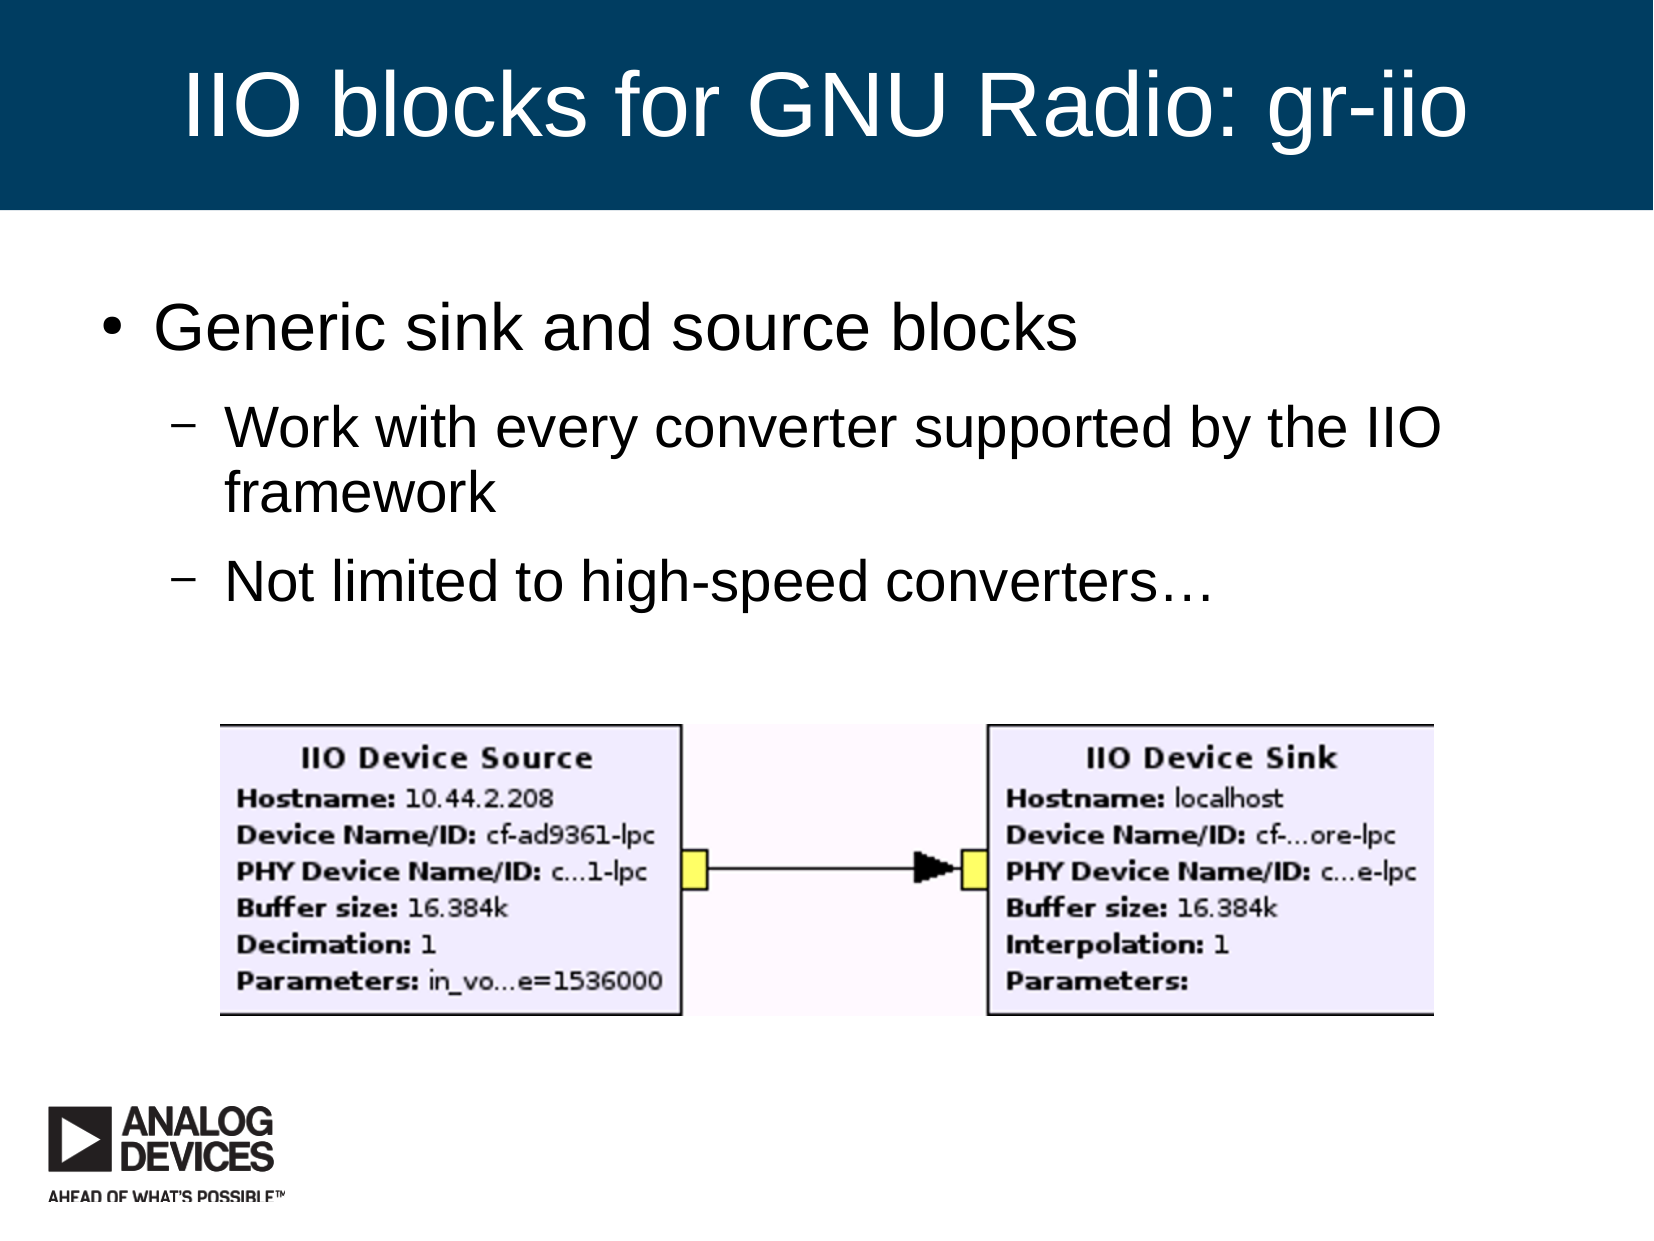

# IIO blocks for GNU Radio: gr-iio
Generic sink and source blocks
Work with every converter supported by the IIO framework
Not limited to high-speed converters…